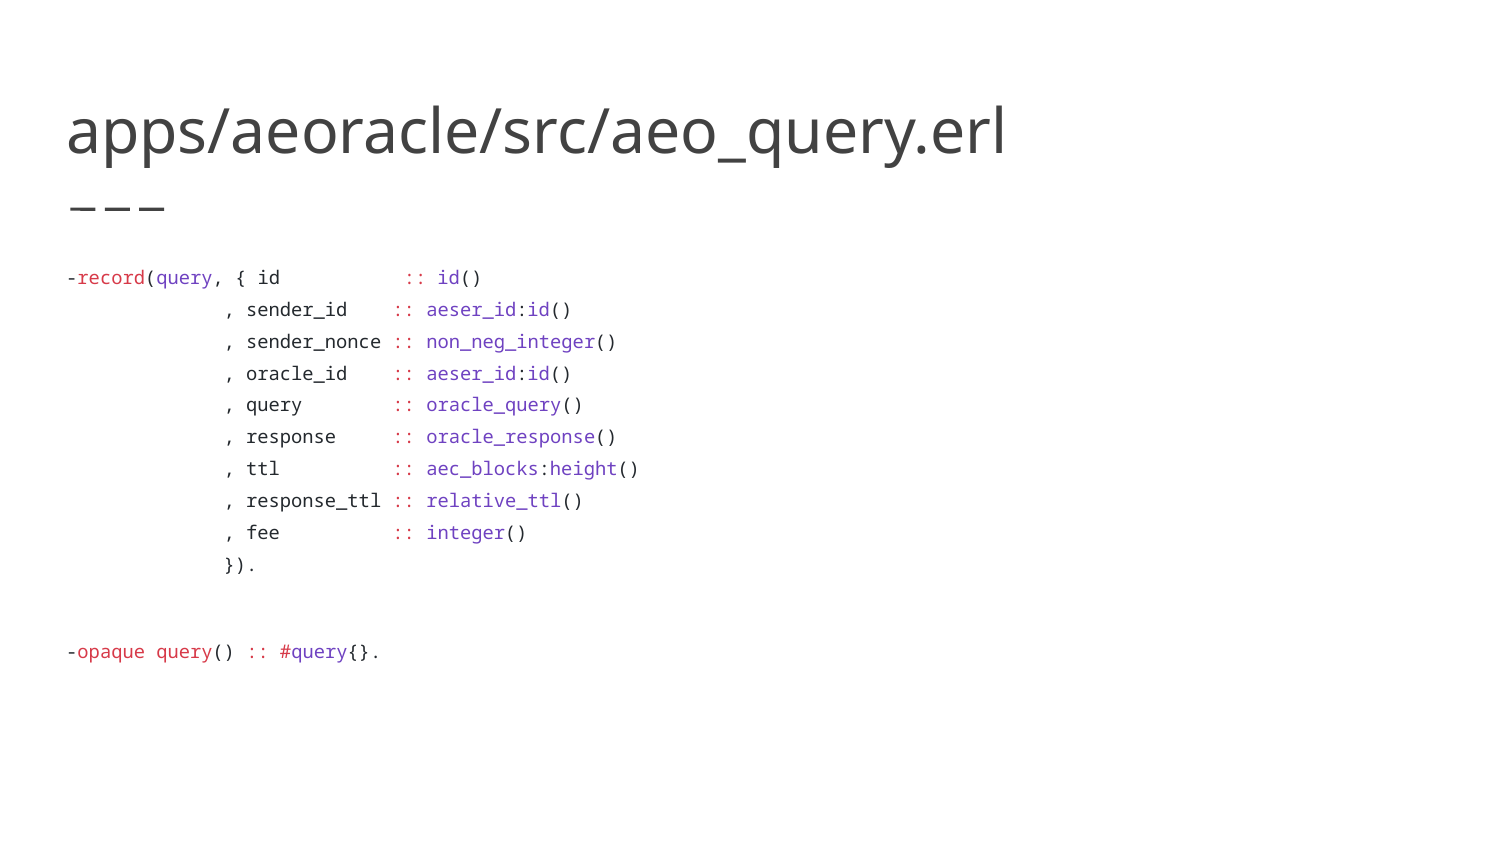

# apps/aeoracle/src/aeo_query.erl
-record(query, { id :: id()
 , sender_id :: aeser_id:id()
 , sender_nonce :: non_neg_integer()
 , oracle_id :: aeser_id:id()
 , query :: oracle_query()
 , response :: oracle_response()
 , ttl :: aec_blocks:height()
 , response_ttl :: relative_ttl()
 , fee :: integer()
 }).
-opaque query() :: #query{}.